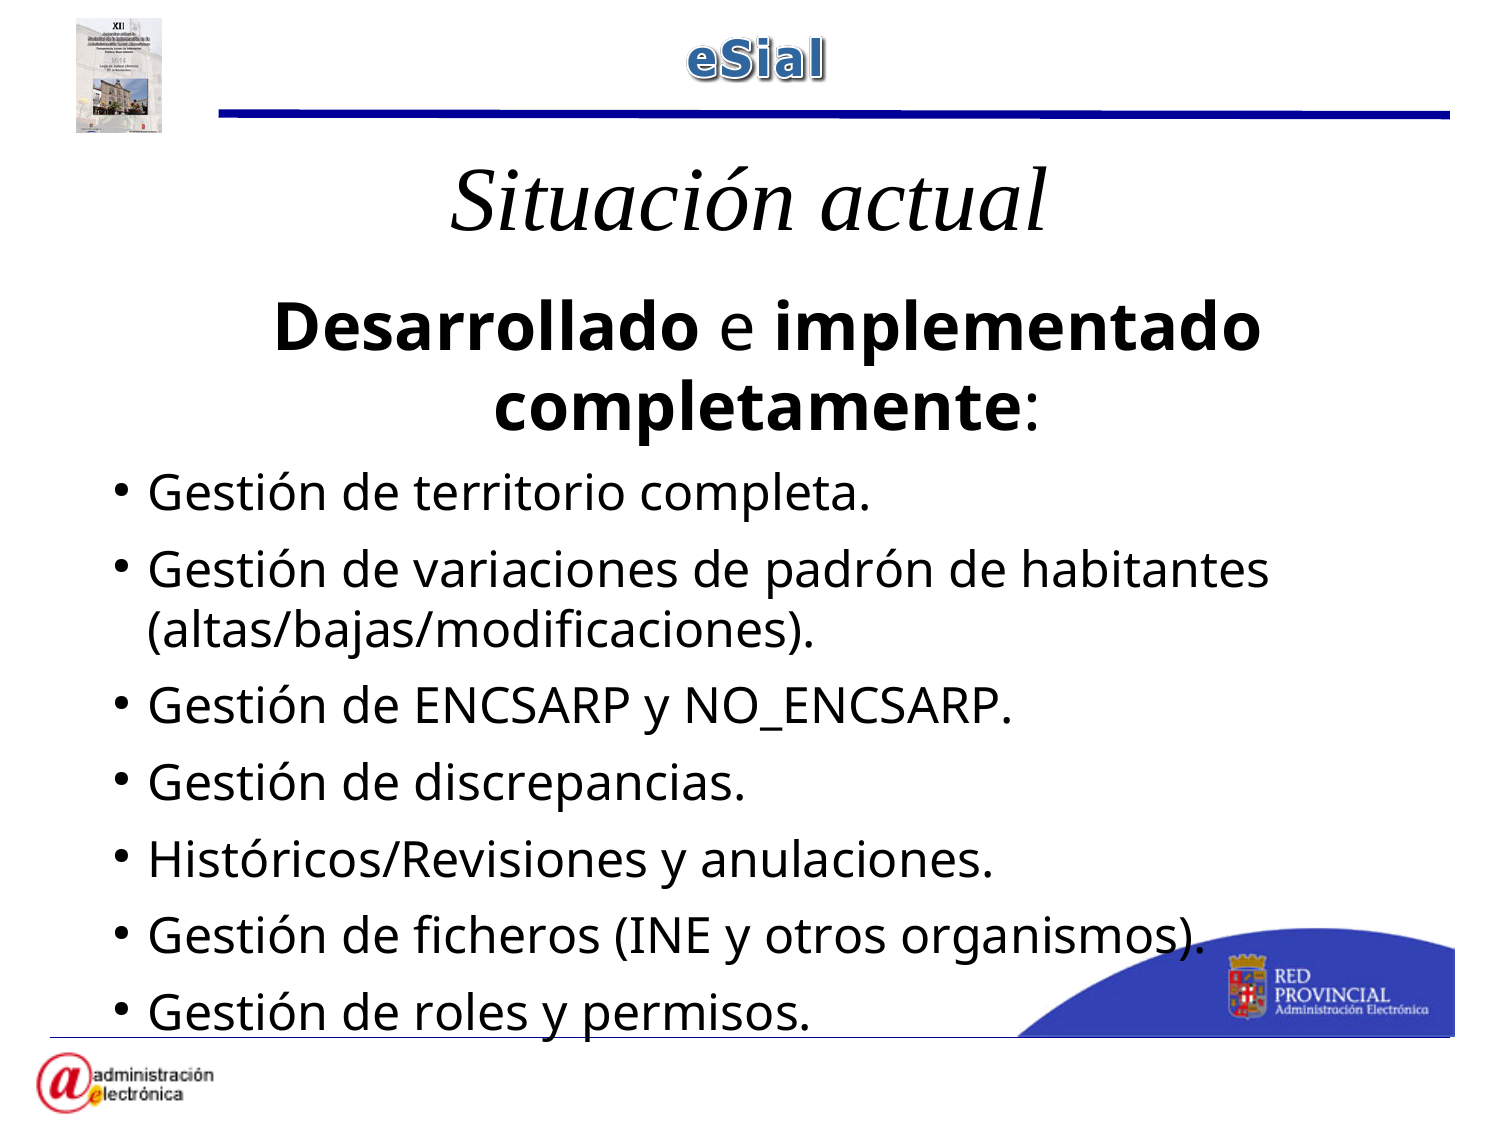

# Situación actual
Desarrollado e implementado completamente:
Gestión de territorio completa.
Gestión de variaciones de padrón de habitantes (altas/bajas/modificaciones).
Gestión de ENCSARP y NO_ENCSARP.
Gestión de discrepancias.
Históricos/Revisiones y anulaciones.
Gestión de ficheros (INE y otros organismos).
Gestión de roles y permisos.